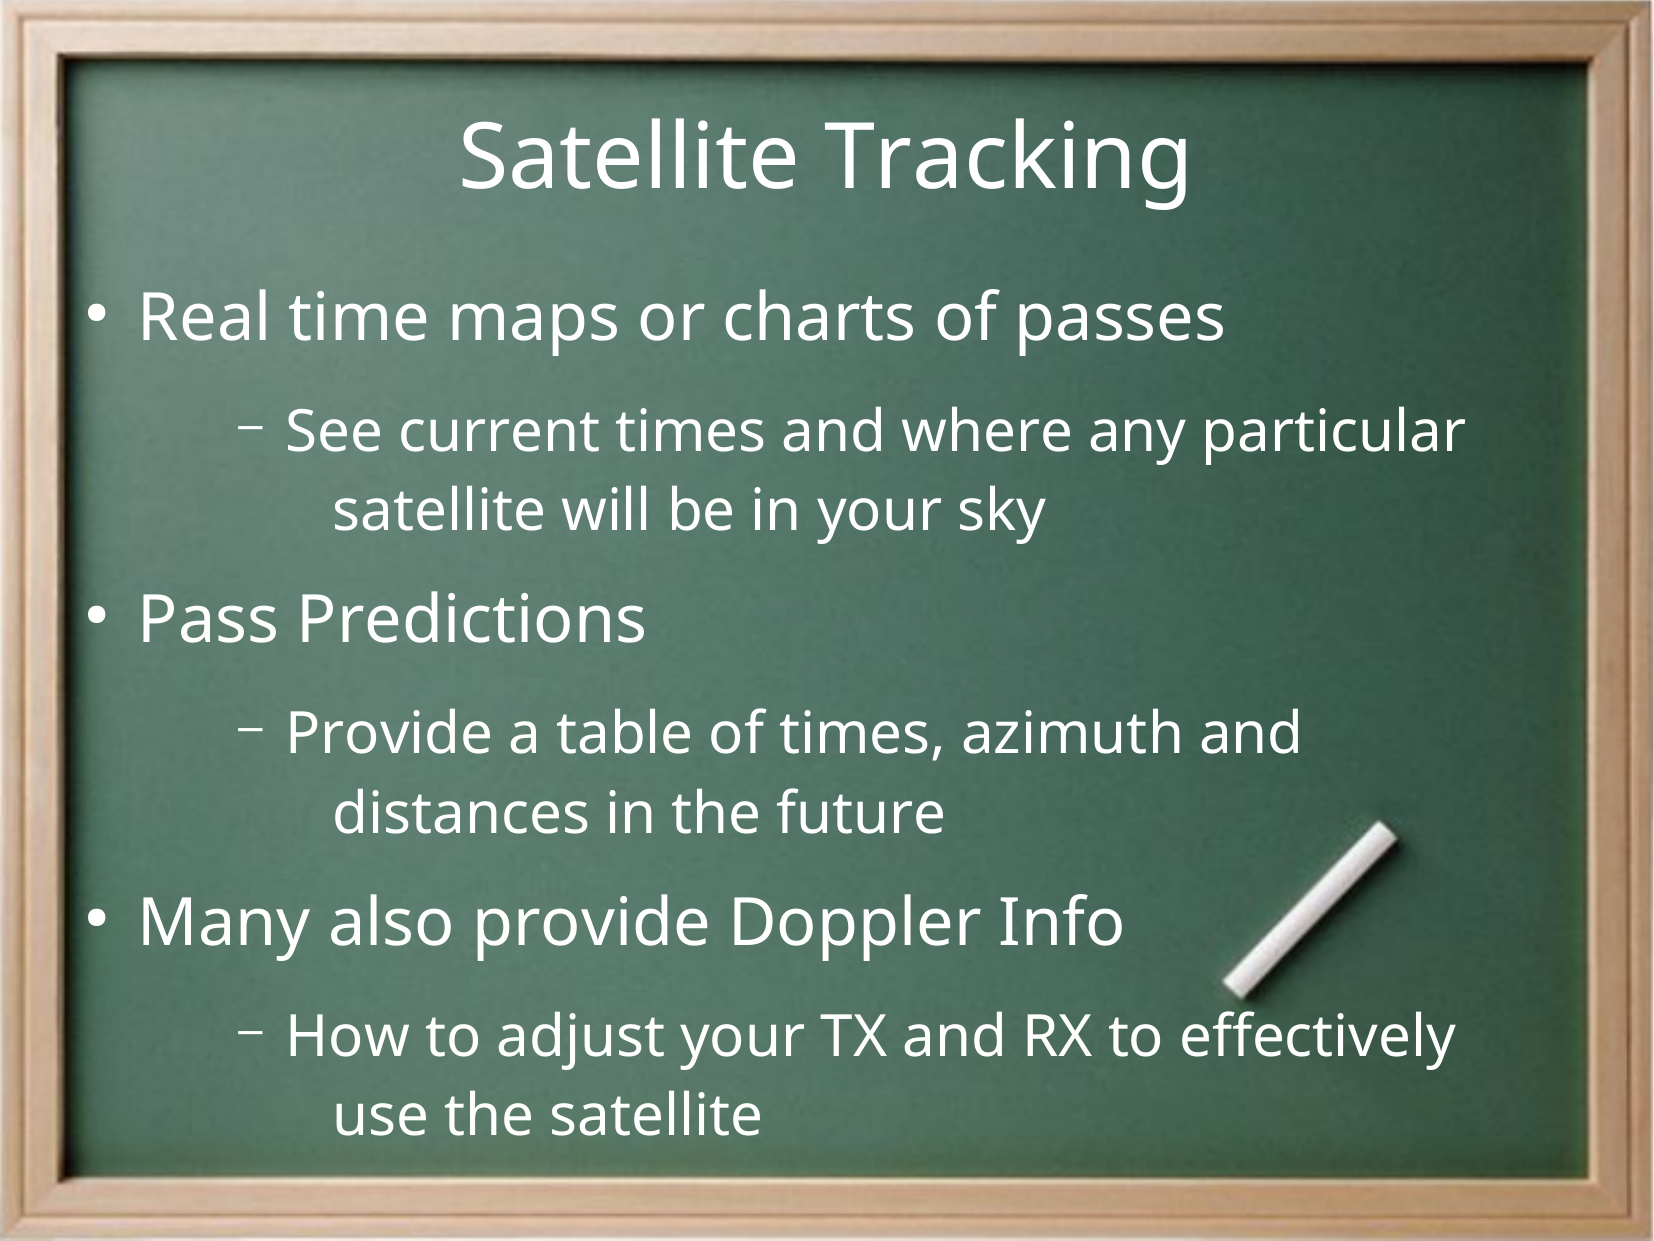

# Satellite Tracking
Real time maps or charts of passes
See current times and where any particular satellite will be in your sky
Pass Predictions
Provide a table of times, azimuth and distances in the future
Many also provide Doppler Info
How to adjust your TX and RX to effectively use the satellite